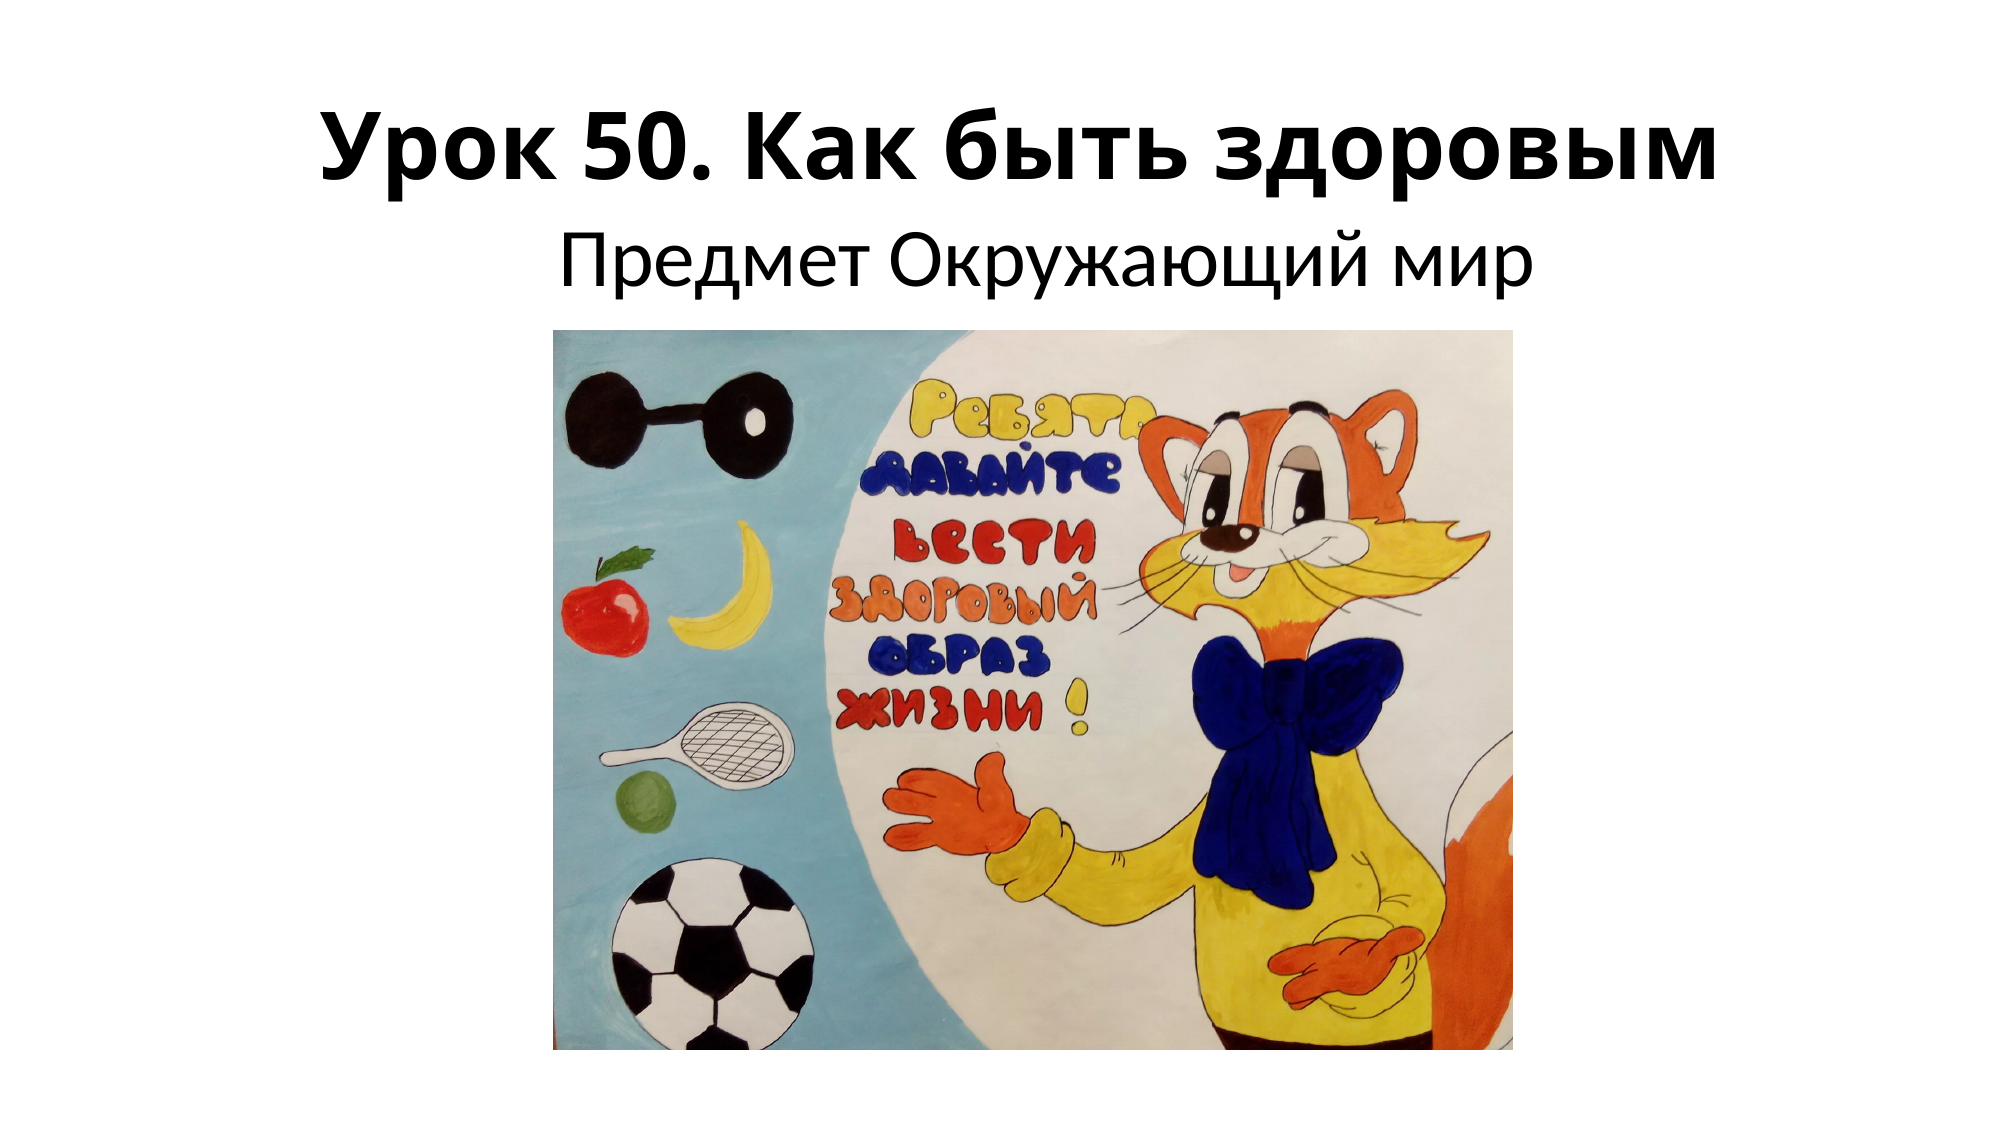

# Урок 50. Как быть здоровым
Предмет Окружающий мир